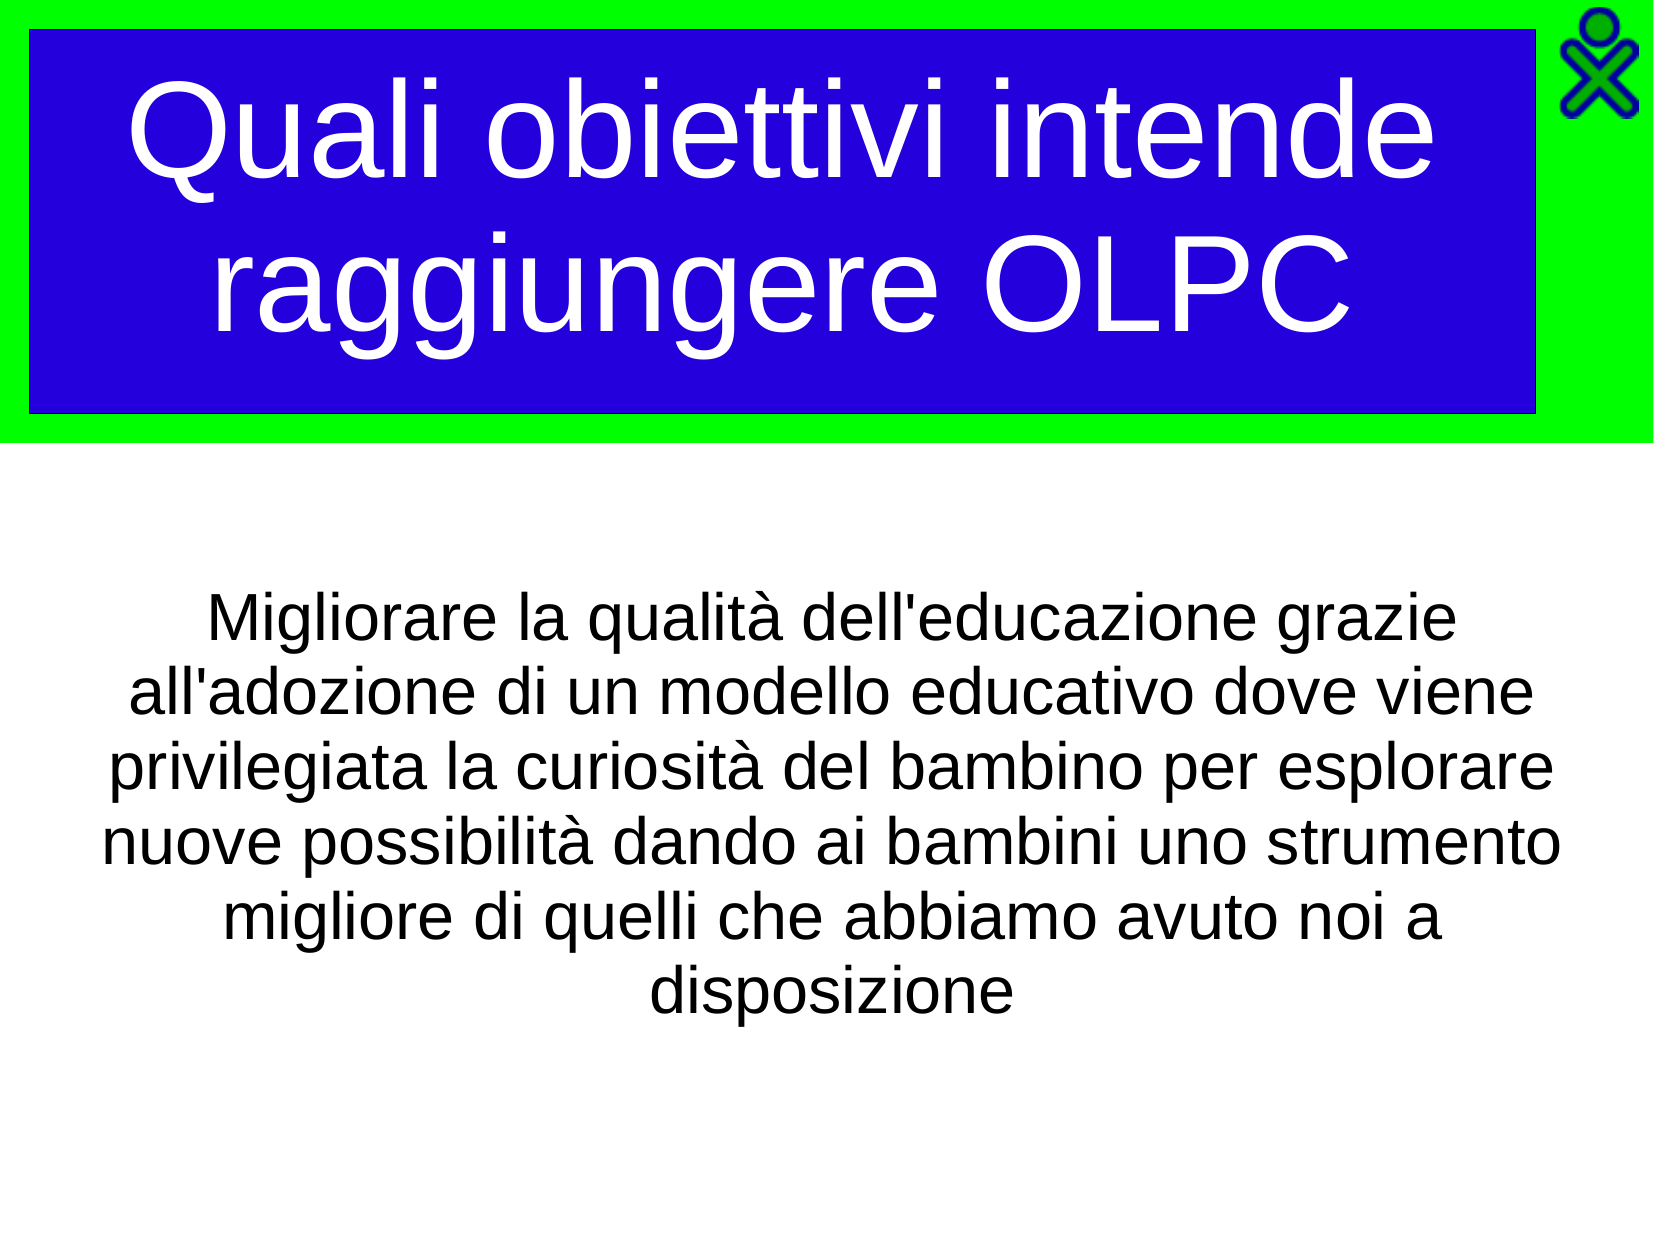

# Quali obiettivi intende raggiungere OLPC
Migliorare la qualità dell'educazione grazie all'adozione di un modello educativo dove viene privilegiata la curiosità del bambino per esplorare nuove possibilità dando ai bambini uno strumento migliore di quelli che abbiamo avuto noi a disposizione